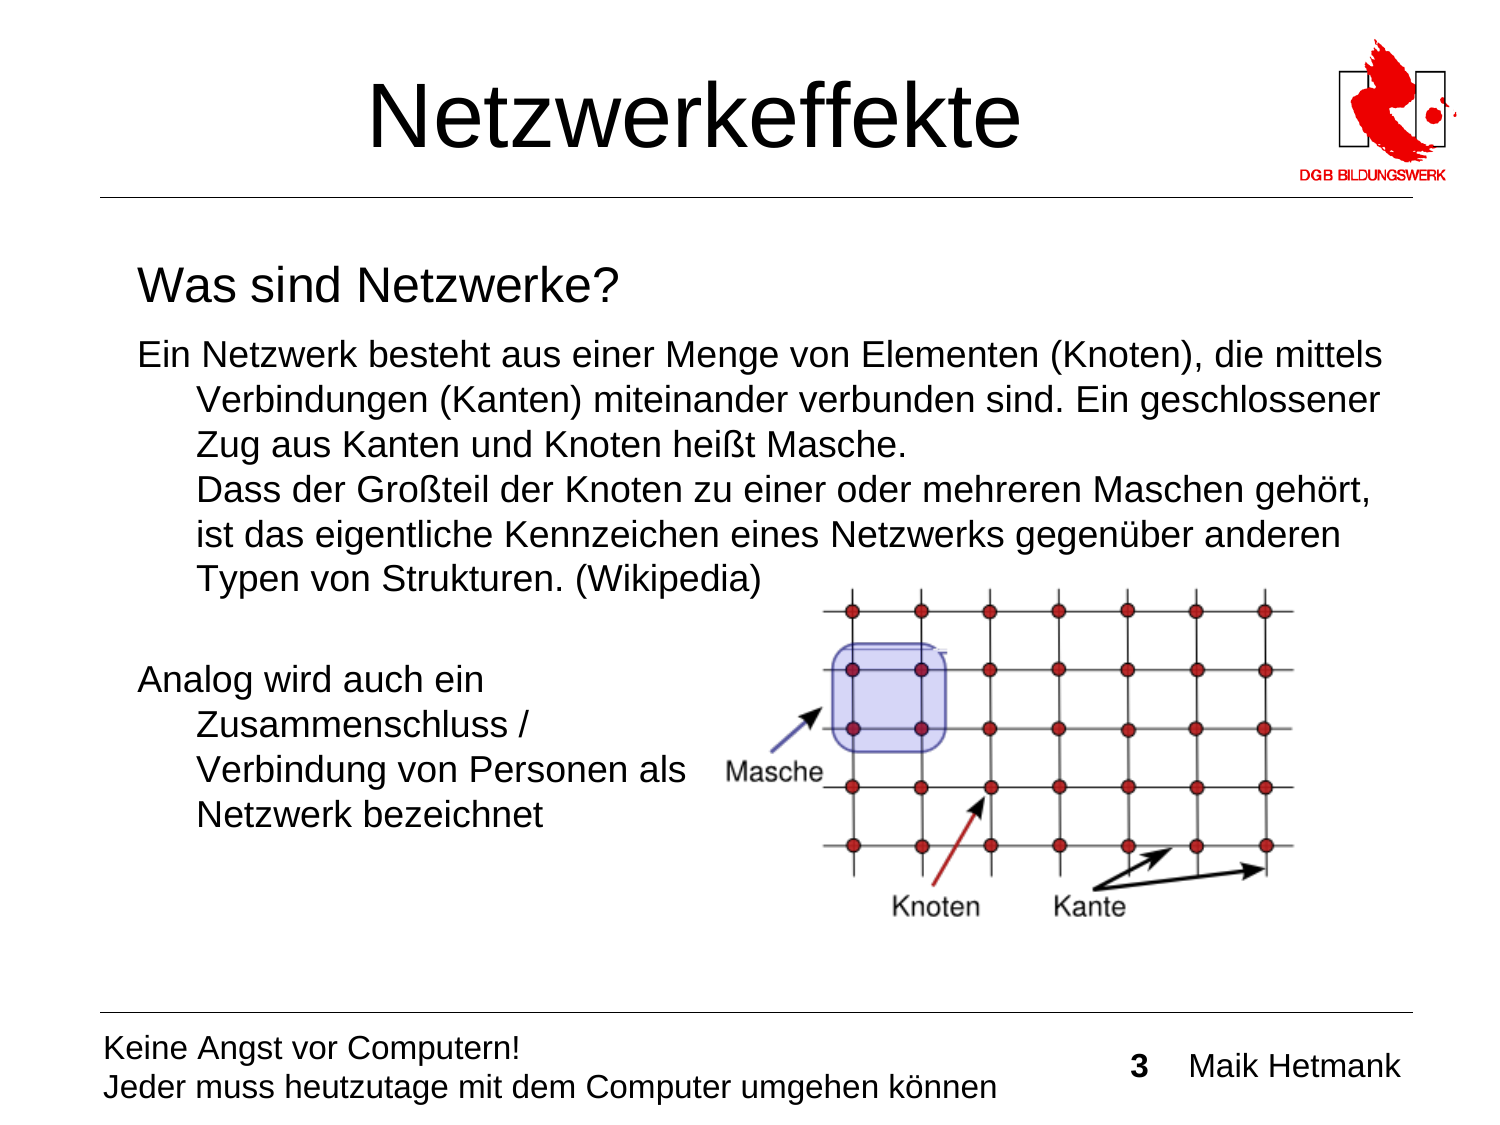

# Netzwerkeffekte
Was sind Netzwerke?
Ein Netzwerk besteht aus einer Menge von Elementen (Knoten), die mittels Verbindungen (Kanten) miteinander verbunden sind. Ein geschlossener Zug aus Kanten und Knoten heißt Masche.
Dass der Großteil der Knoten zu einer oder mehreren Maschen gehört, ist das eigentliche Kennzeichen eines Netzwerks gegenüber anderen Typen von Strukturen. (Wikipedia)
Analog wird auch ein Zusammenschluss / Verbindung von Personen als Netzwerk bezeichnet